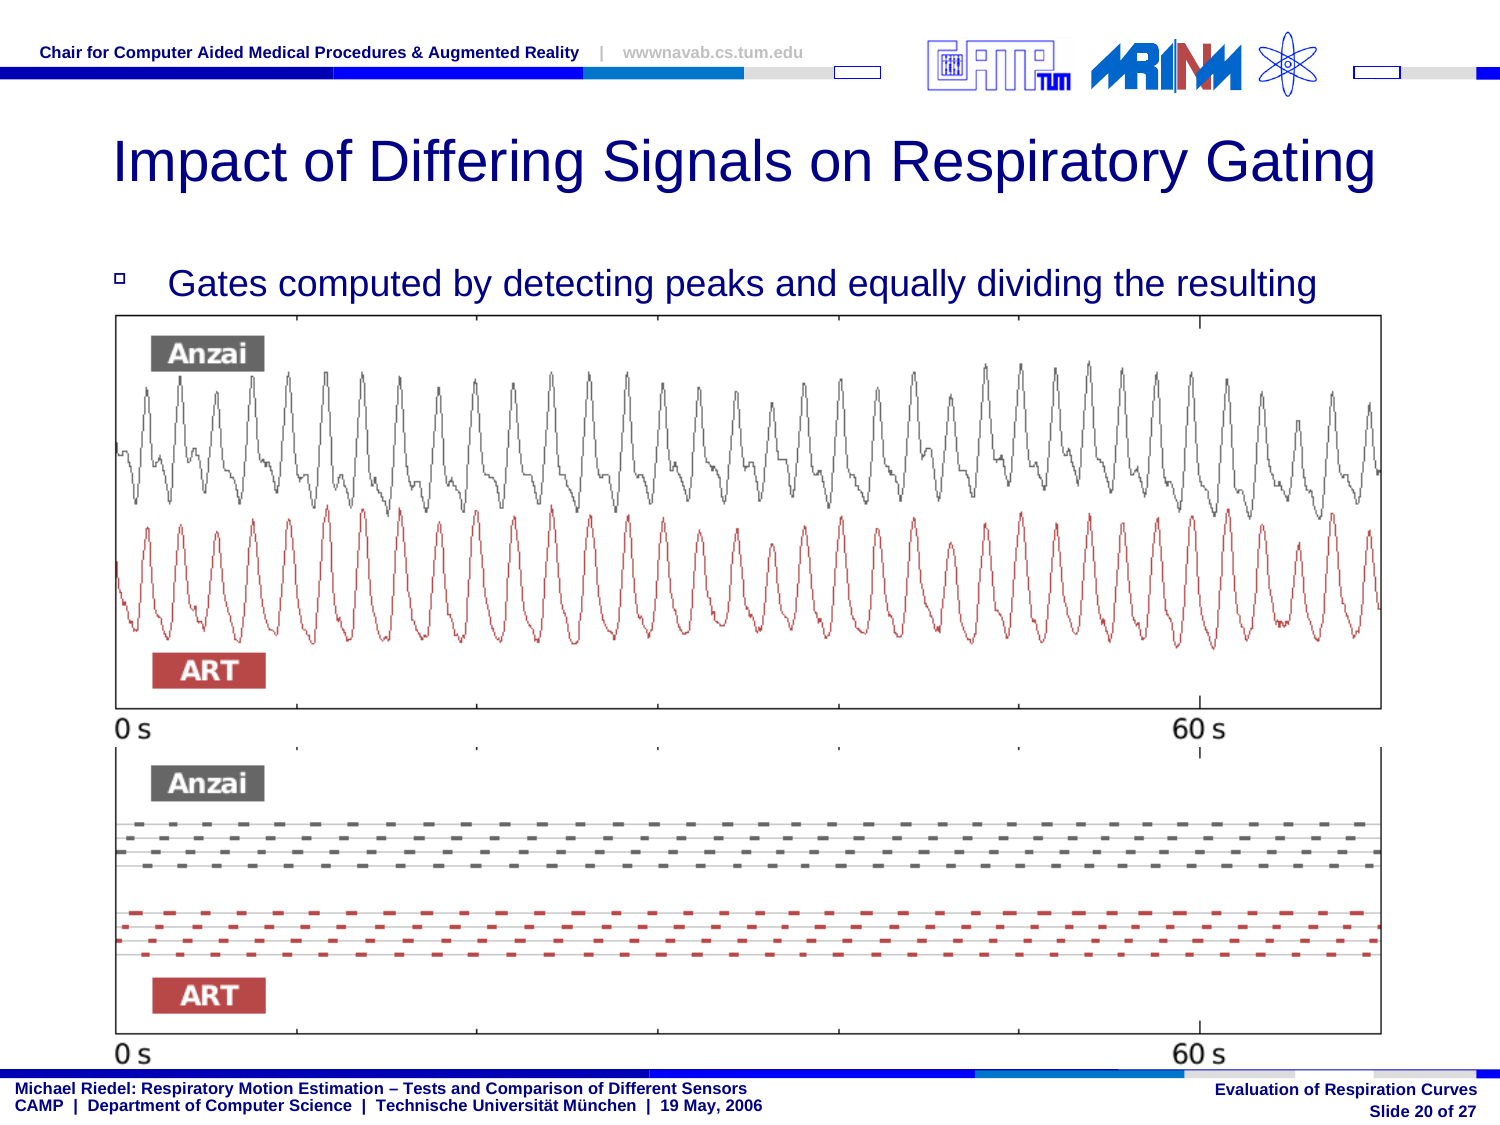

# Impact of Differing Signals on Respiratory Gating
Gates computed by detecting peaks and equally dividing the resulting intervals:
Evaluation of Respiration Curves